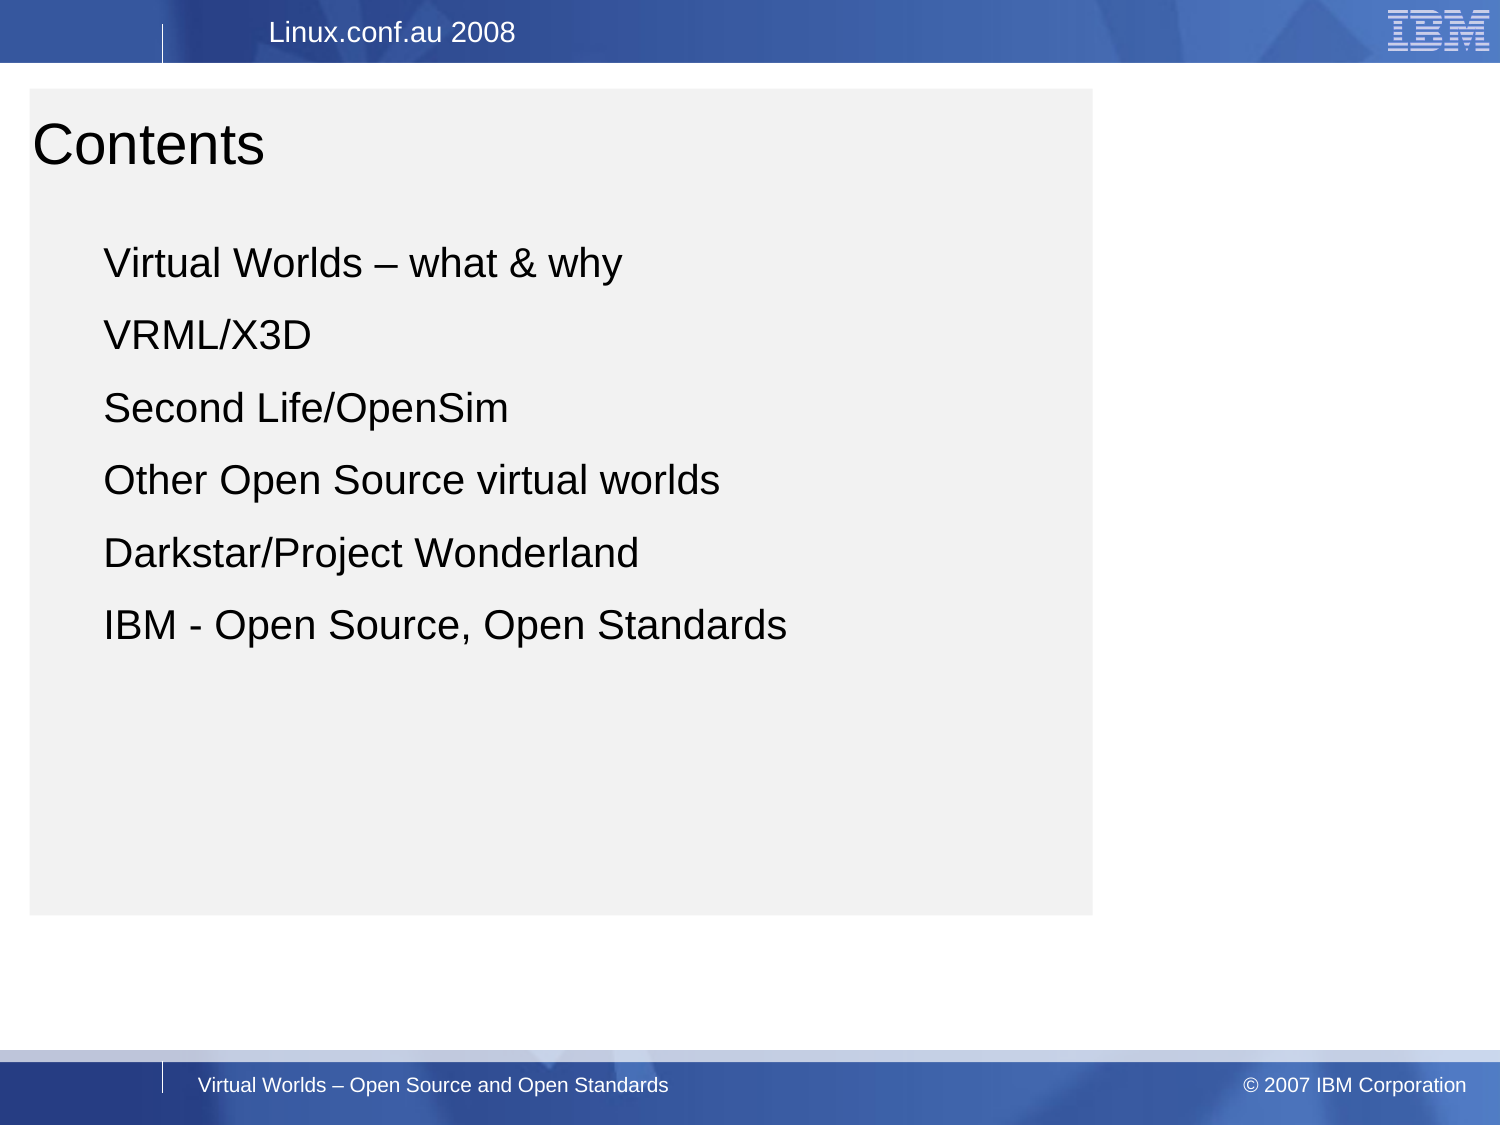

Contents
# Virtual Worlds – what & why
VRML/X3D
Second Life/OpenSim
Other Open Source virtual worlds
Darkstar/Project Wonderland
IBM - Open Source, Open Standards
2